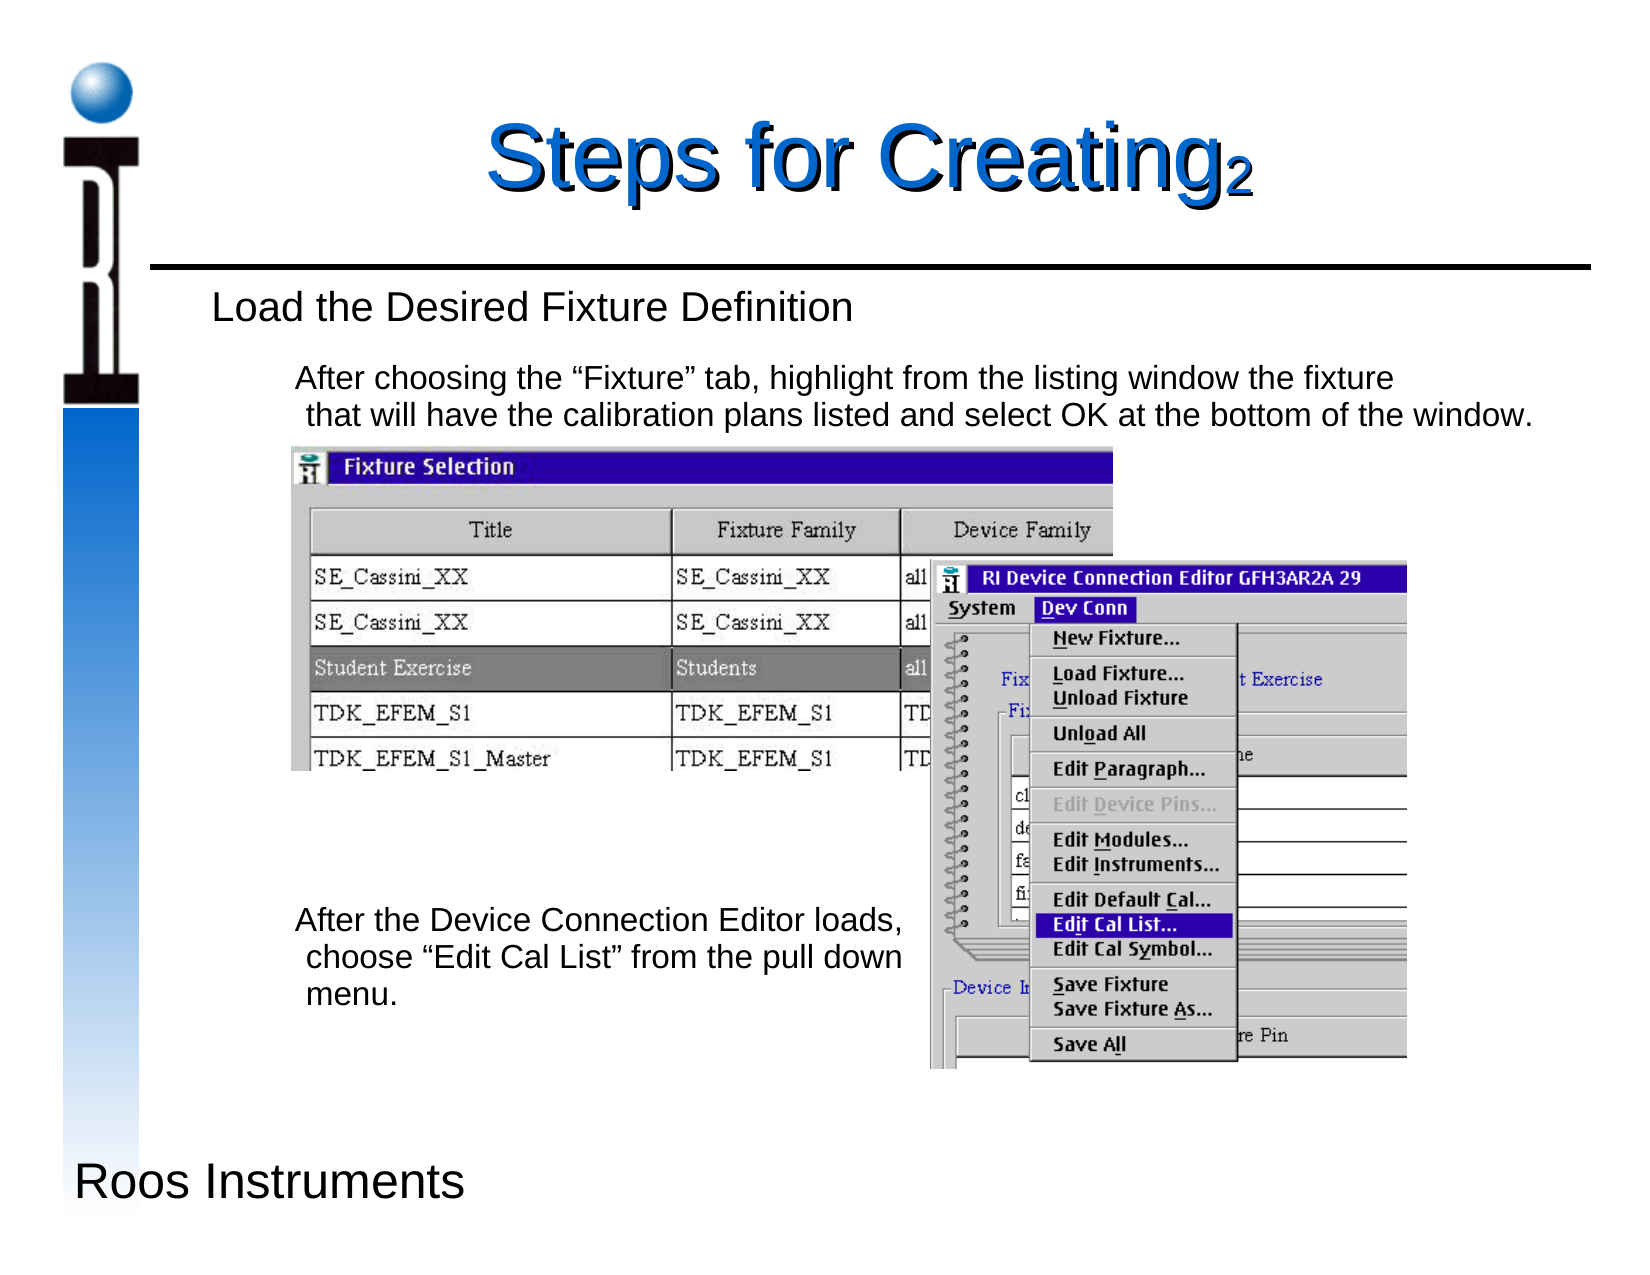

# Steps for Creating2
Load the Desired Fixture Definition
 After choosing the “Fixture” tab, highlight from the listing window the fixture
 that will have the calibration plans listed and select OK at the bottom of the window.
 After the Device Connection Editor loads,
 choose “Edit Cal List” from the pull down
 menu.